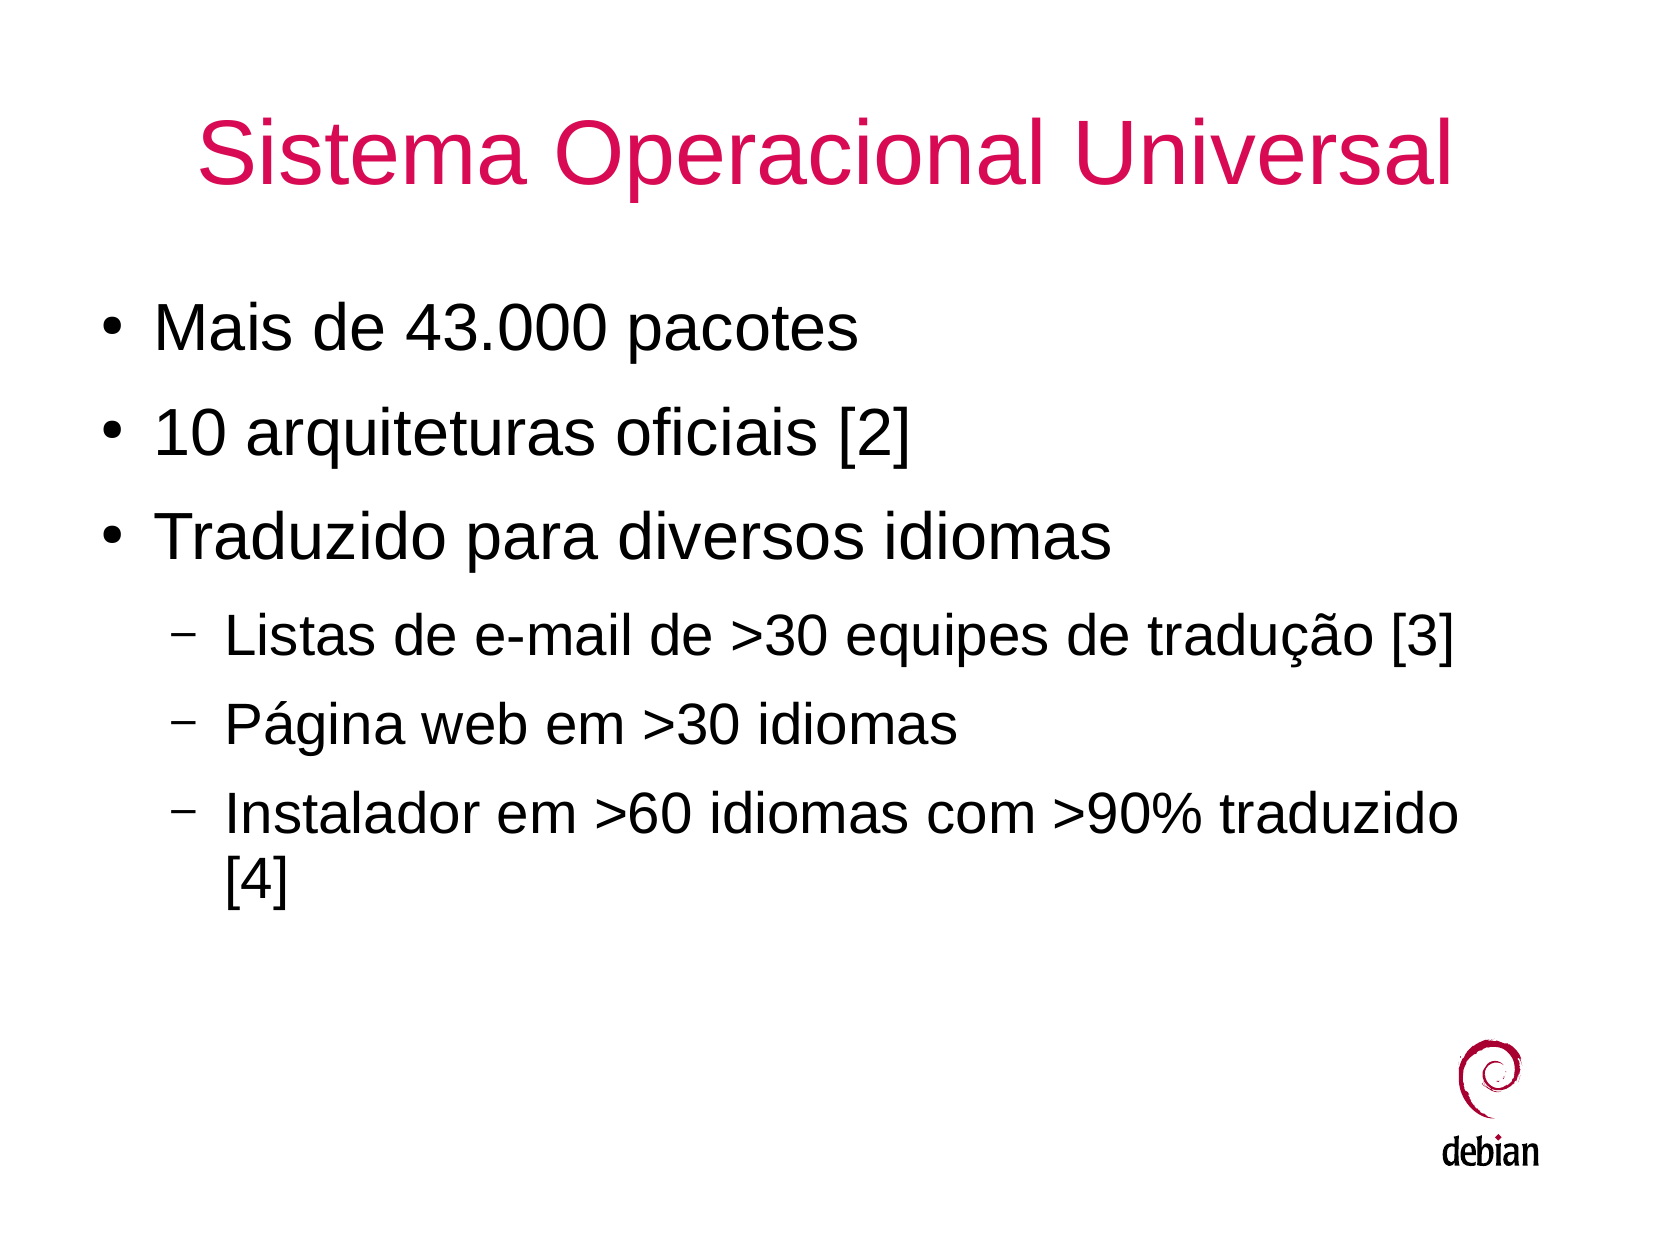

# Sistema Operacional Universal
Mais de 43.000 pacotes
10 arquiteturas oficiais [2]
Traduzido para diversos idiomas
Listas de e-mail de >30 equipes de tradução [3]
Página web em >30 idiomas
Instalador em >60 idiomas com >90% traduzido [4]